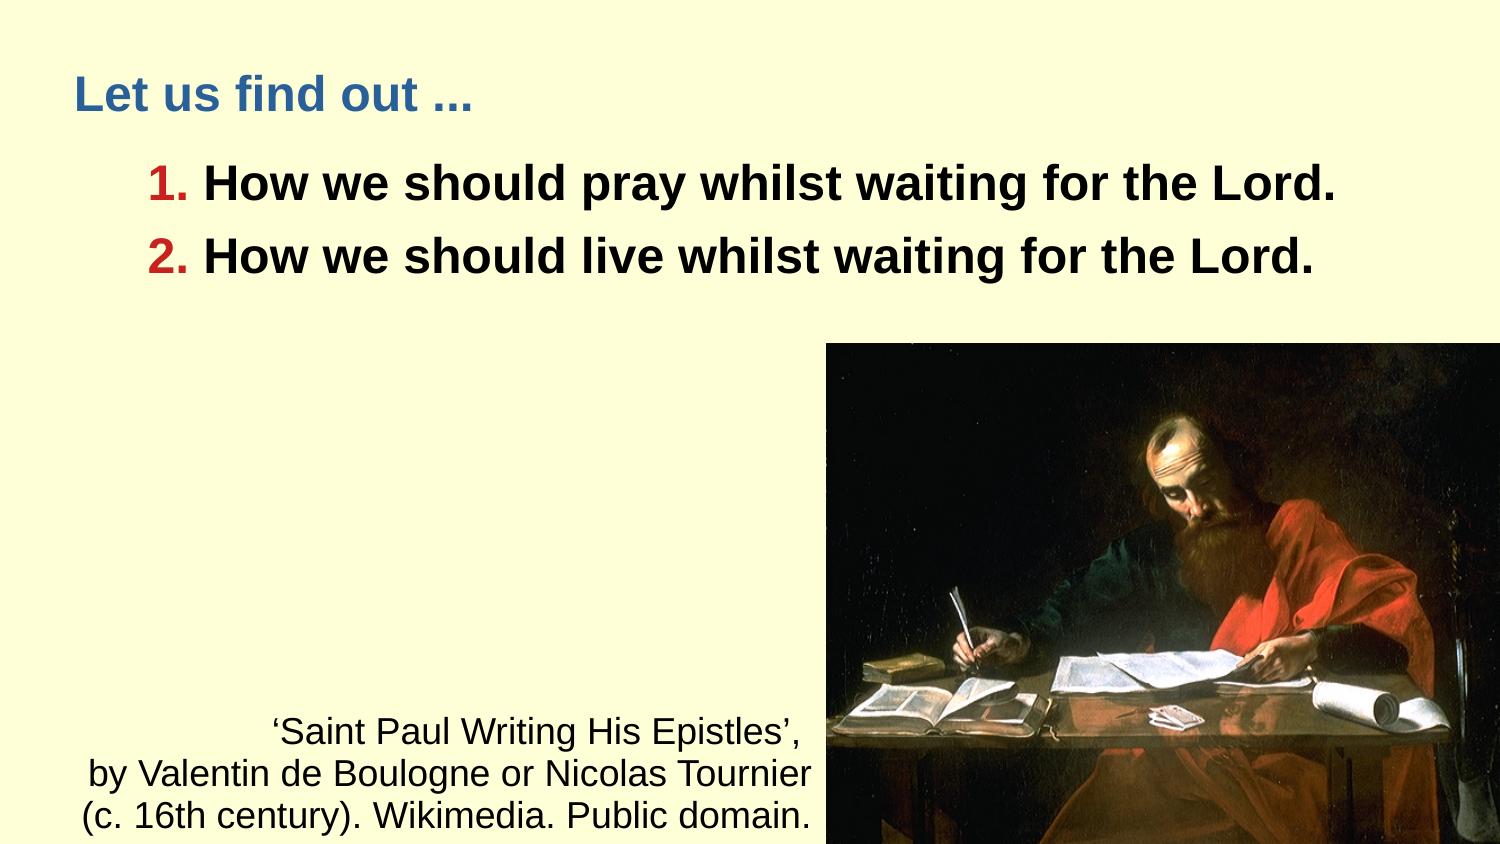

Let us find out ...
	1. How we should pray whilst waiting for the Lord.
	2. How we should live whilst waiting for the Lord.
‘Saint Paul Writing His Epistles’,
by Valentin de Boulogne or Nicolas Tournier (c. 16th century). Wikimedia. Public domain.